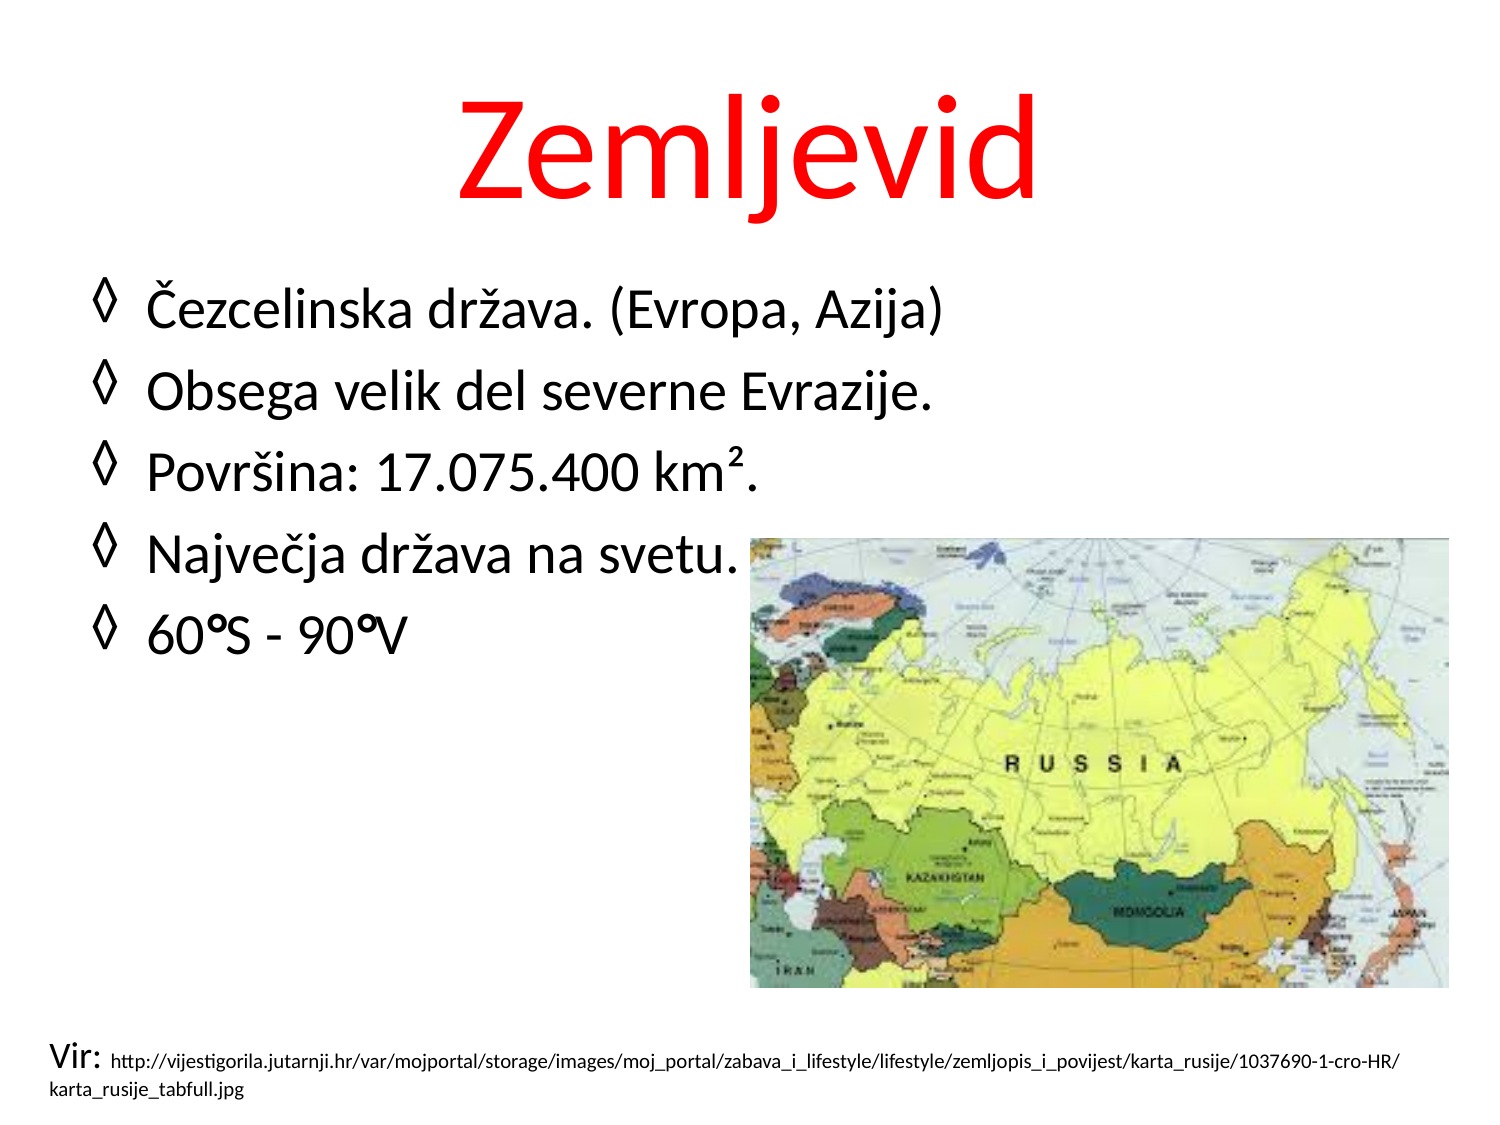

# Zemljevid
Čezcelinska država. (Evropa, Azija)
Obsega velik del severne Evrazije.
Površina: 17.075.400 km².
Največja država na svetu.
60°S - 90°V
Vir: http://vijestigorila.jutarnji.hr/var/mojportal/storage/images/moj_portal/zabava_i_lifestyle/lifestyle/zemljopis_i_povijest/karta_rusije/1037690-1-cro-HR/karta_rusije_tabfull.jpg